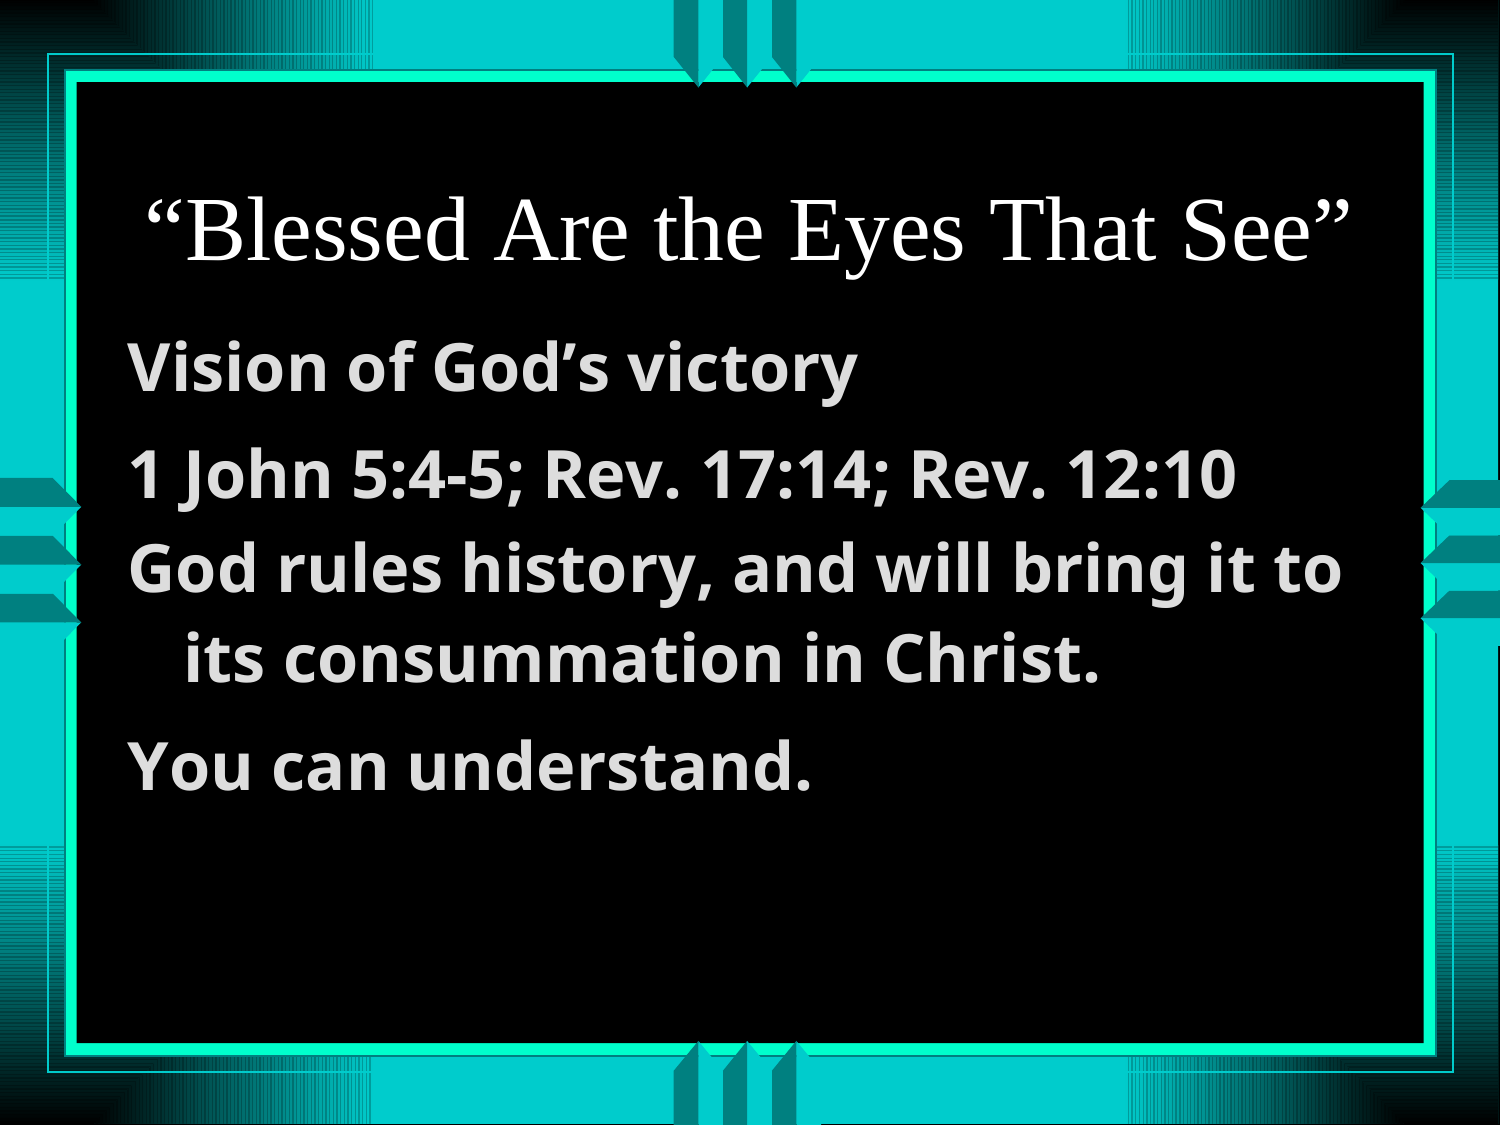

# “Blessed Are the Eyes That See”
Vision of God’s victory
1 John 5:4-5; Rev. 17:14; Rev. 12:10
God rules history, and will bring it to its consummation in Christ.
You can understand.